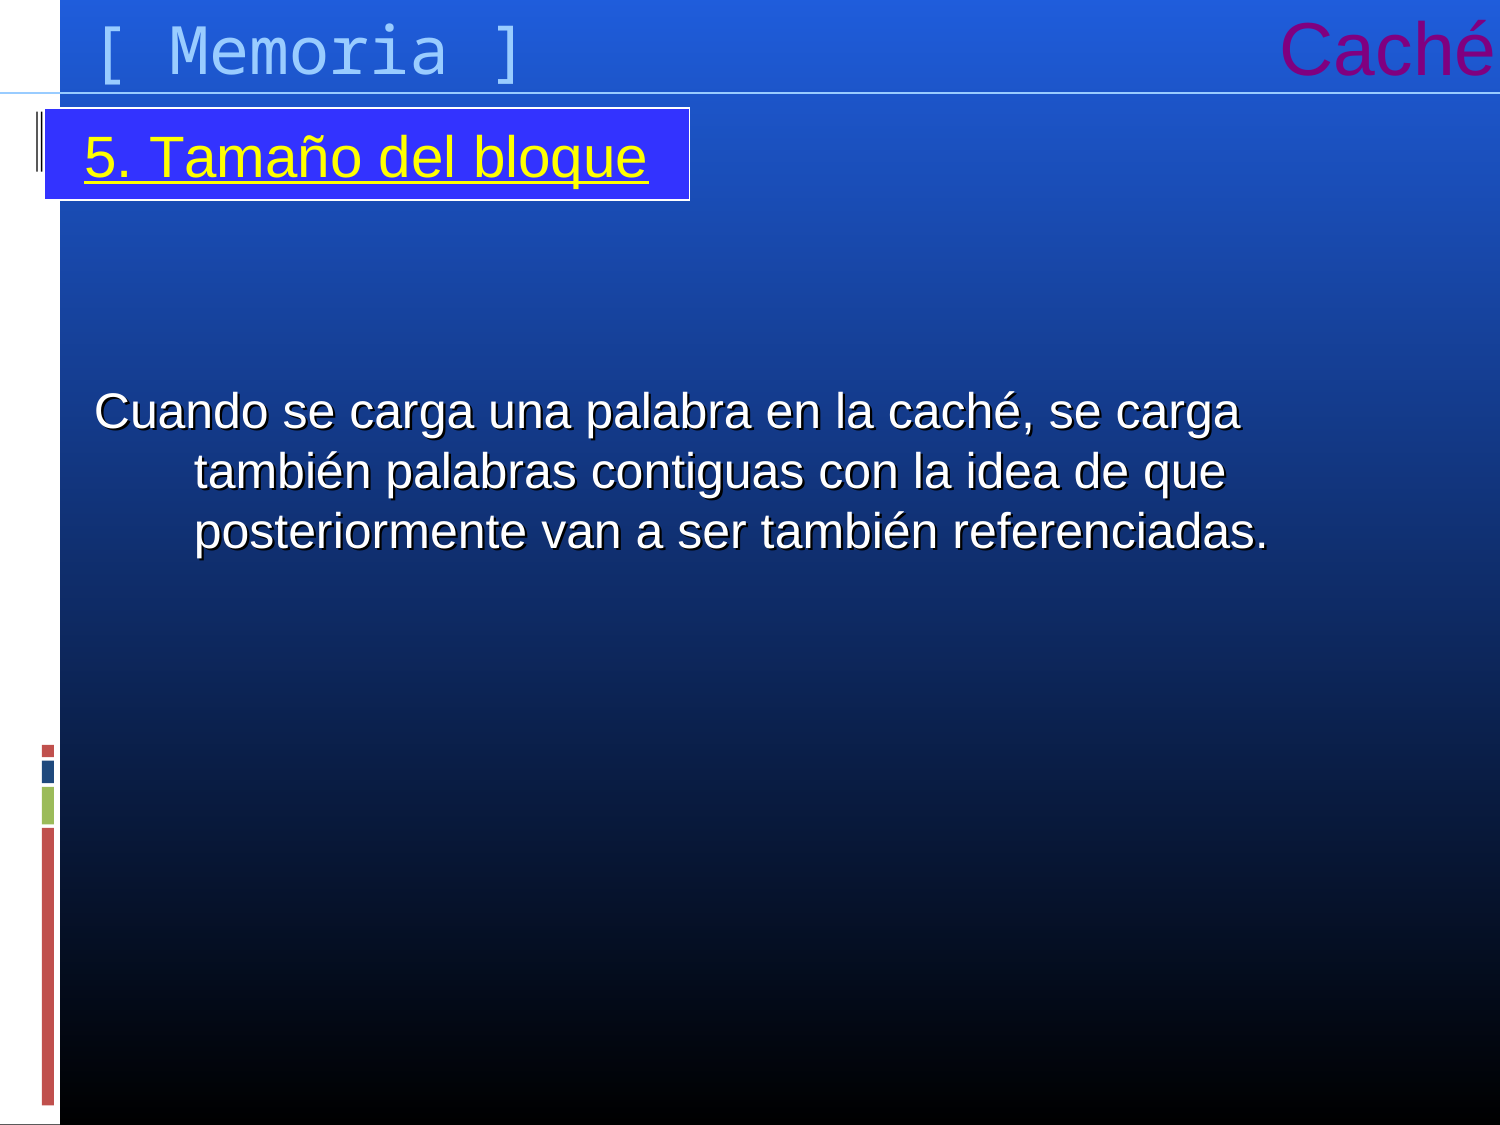

# [ Memoria ]
Caché
5. Tamaño del bloque
Cuando se carga una palabra en la caché, se carga también palabras contiguas con la idea de que posteriormente van a ser también referenciadas.